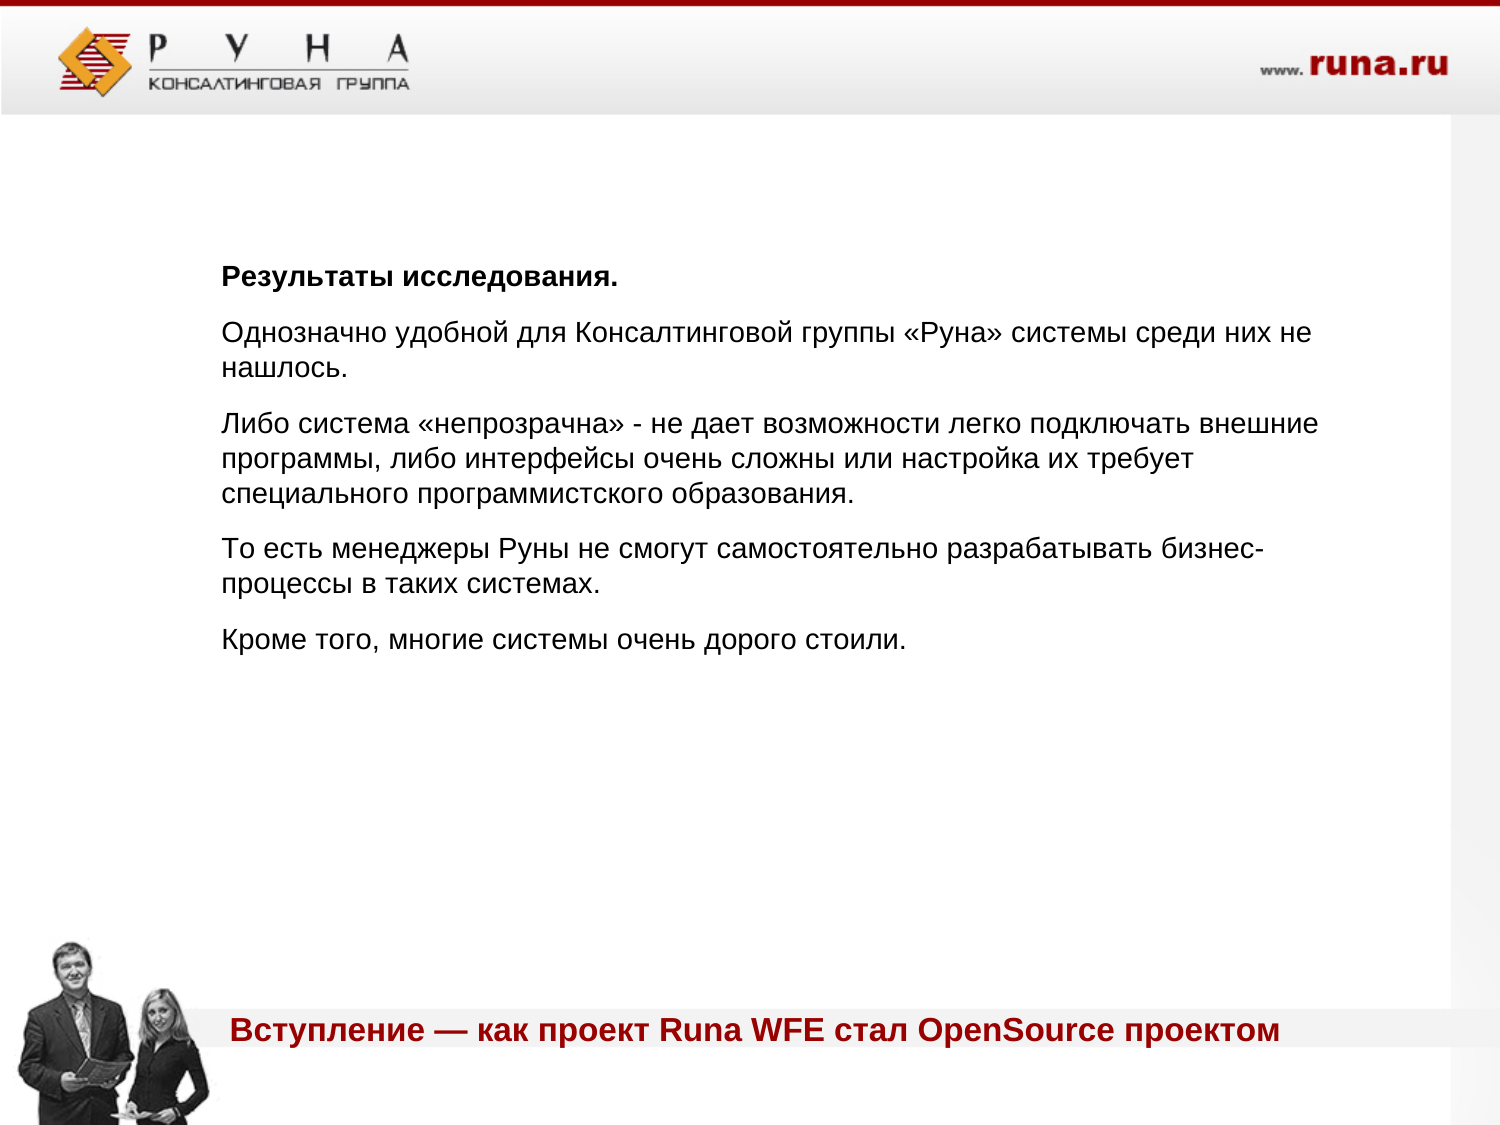

Результаты исследования.
Однозначно удобной для Консалтинговой группы «Руна» системы среди них не нашлось.
Либо система «непрозрачна» - не дает возможности легко подключать внешние программы, либо интерфейсы очень сложны или настройка их требует специального программистского образования.
То есть менеджеры Руны не смогут самостоятельно разрабатывать бизнес-процессы в таких системах.
Кроме того, многие системы очень дорого стоили.
Вступление — как проект Runa WFE стал OpenSource проектом